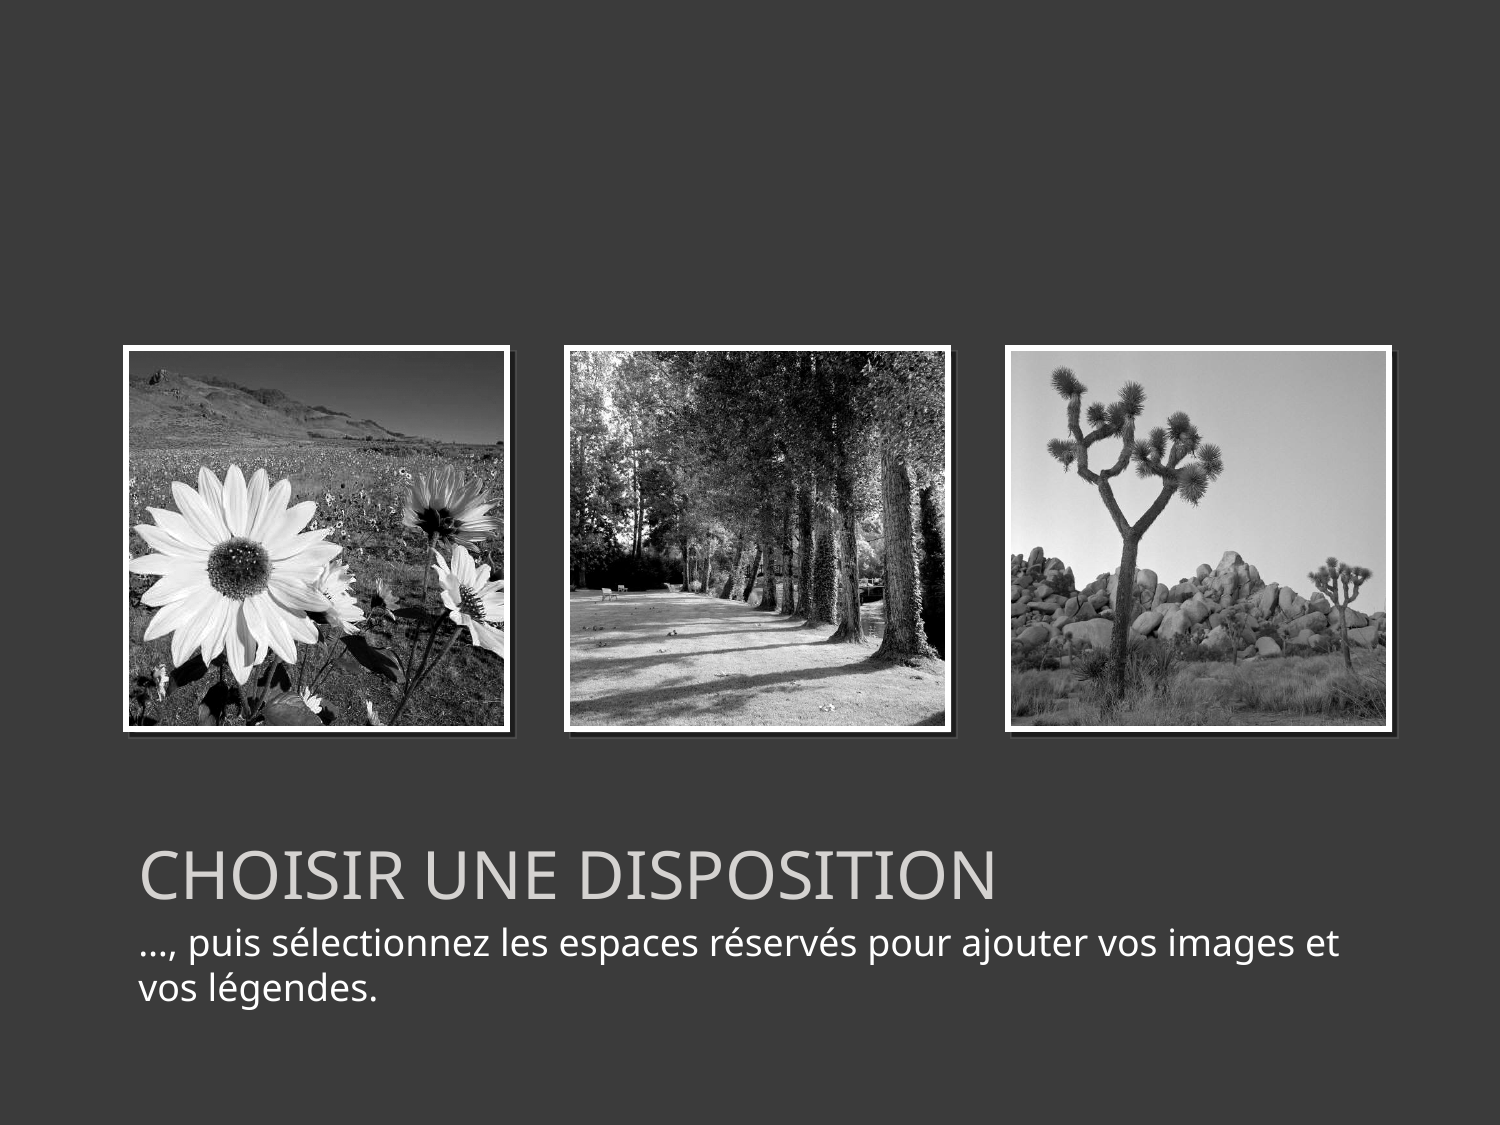

# Choisir une disposition
…, puis sélectionnez les espaces réservés pour ajouter vos images et vos légendes.